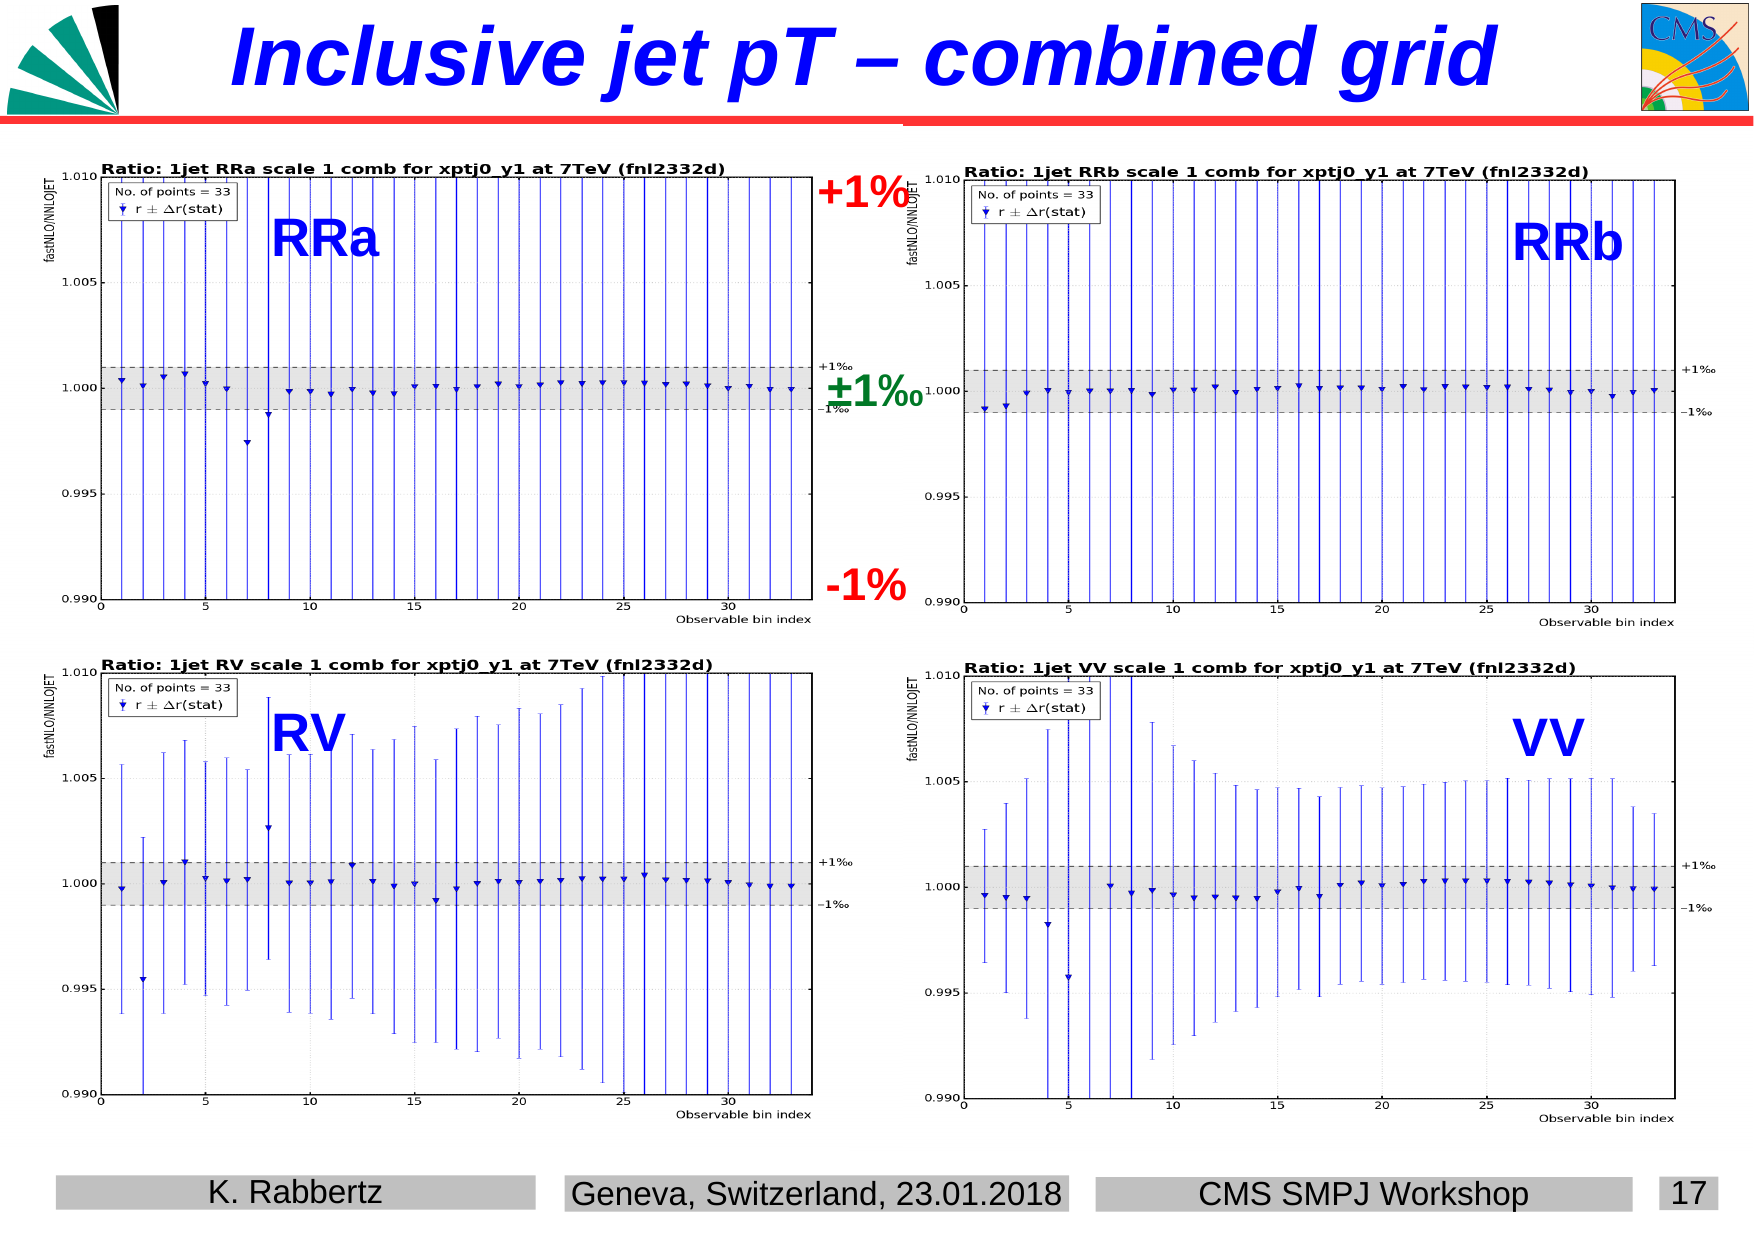

# Inclusive jet pT – combined grid
+1%
±1‰
-1%
RRa
RRb
RV
VV